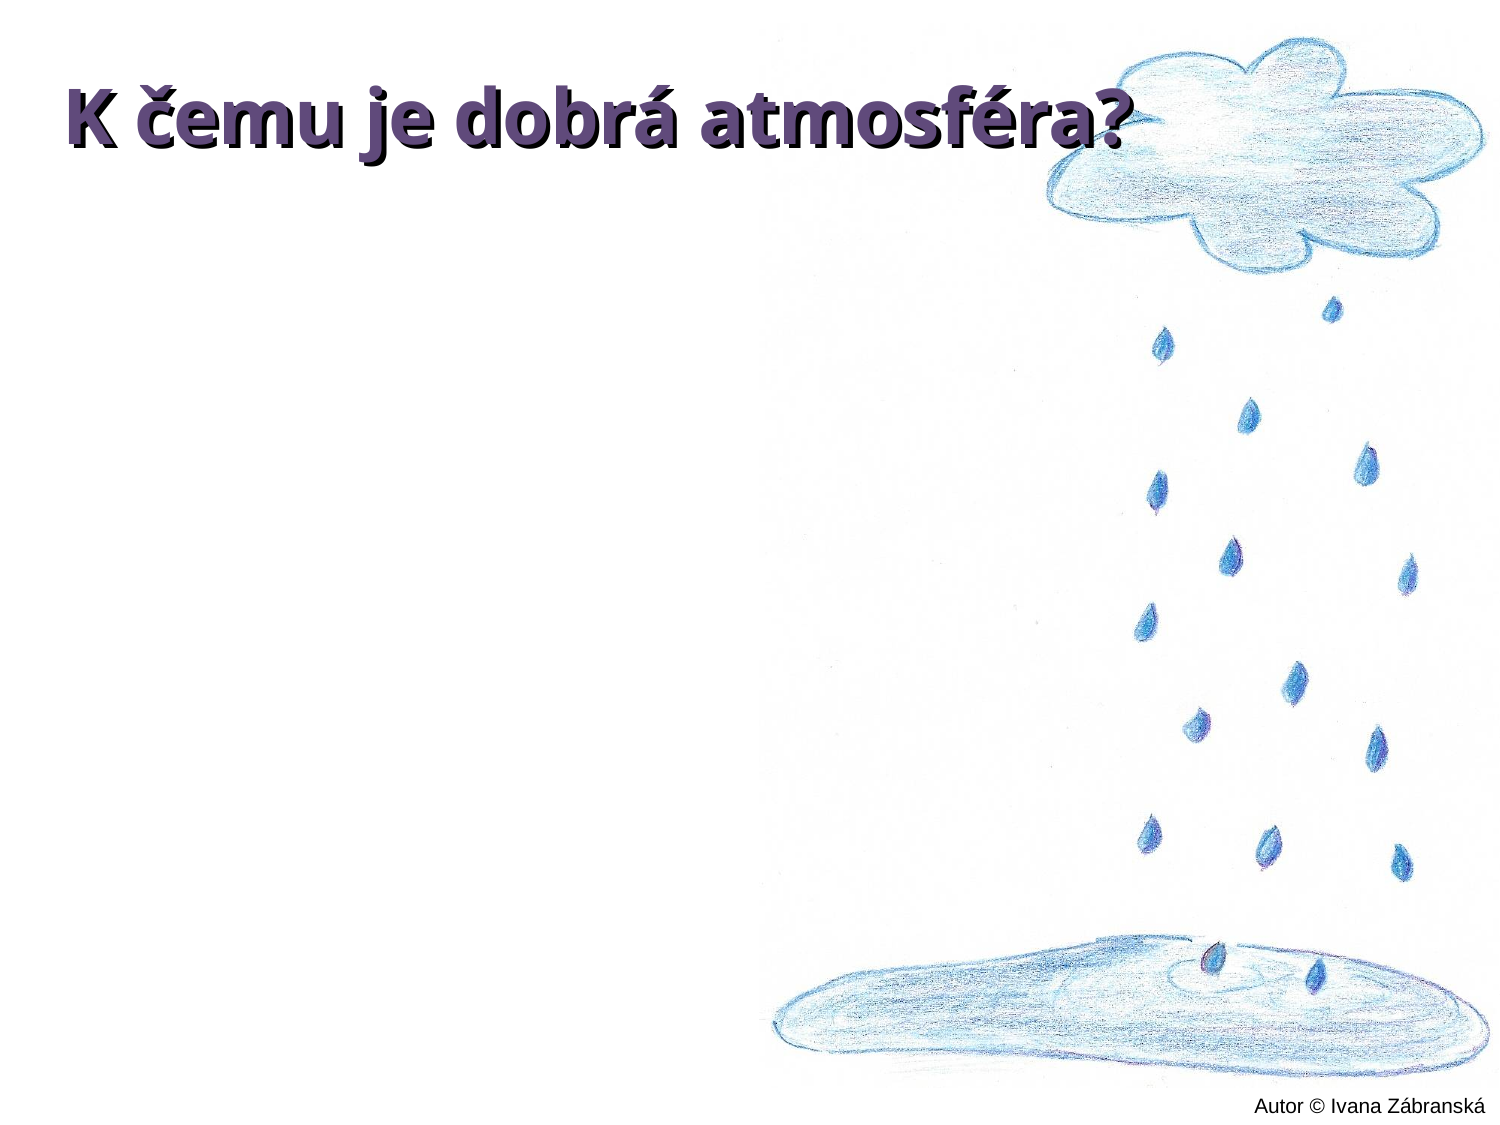

# K čemu je dobrá atmosféra?
Autor © Ivana Zábranská